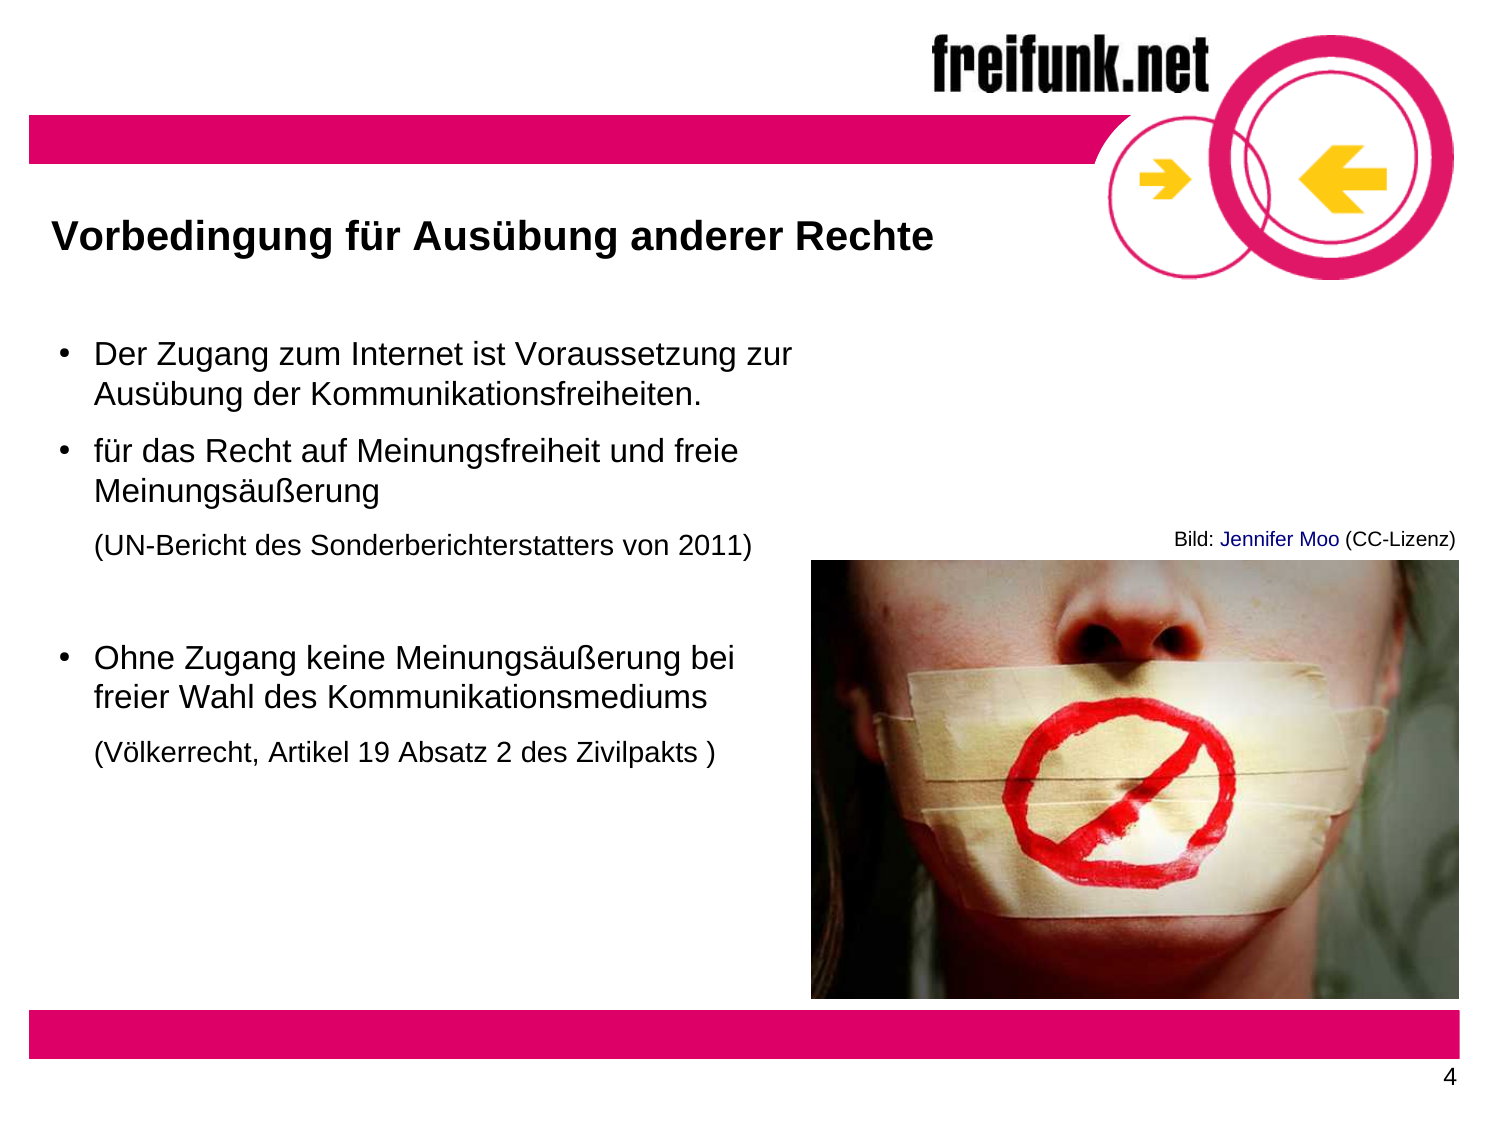

Vorbedingung für Ausübung anderer Rechte
Der Zugang zum Internet ist Voraussetzung zur Ausübung der Kommunikationsfreiheiten.
für das Recht auf Meinungsfreiheit und freie Meinungsäußerung
(UN-Bericht des Sonderberichterstatters von 2011)
Ohne Zugang keine Meinungsäußerung bei freier Wahl des Kommunikationsmediums
(Völkerrecht, Artikel 19 Absatz 2 des Zivilpakts )
Bild: Jennifer Moo (CC-Lizenz)
4